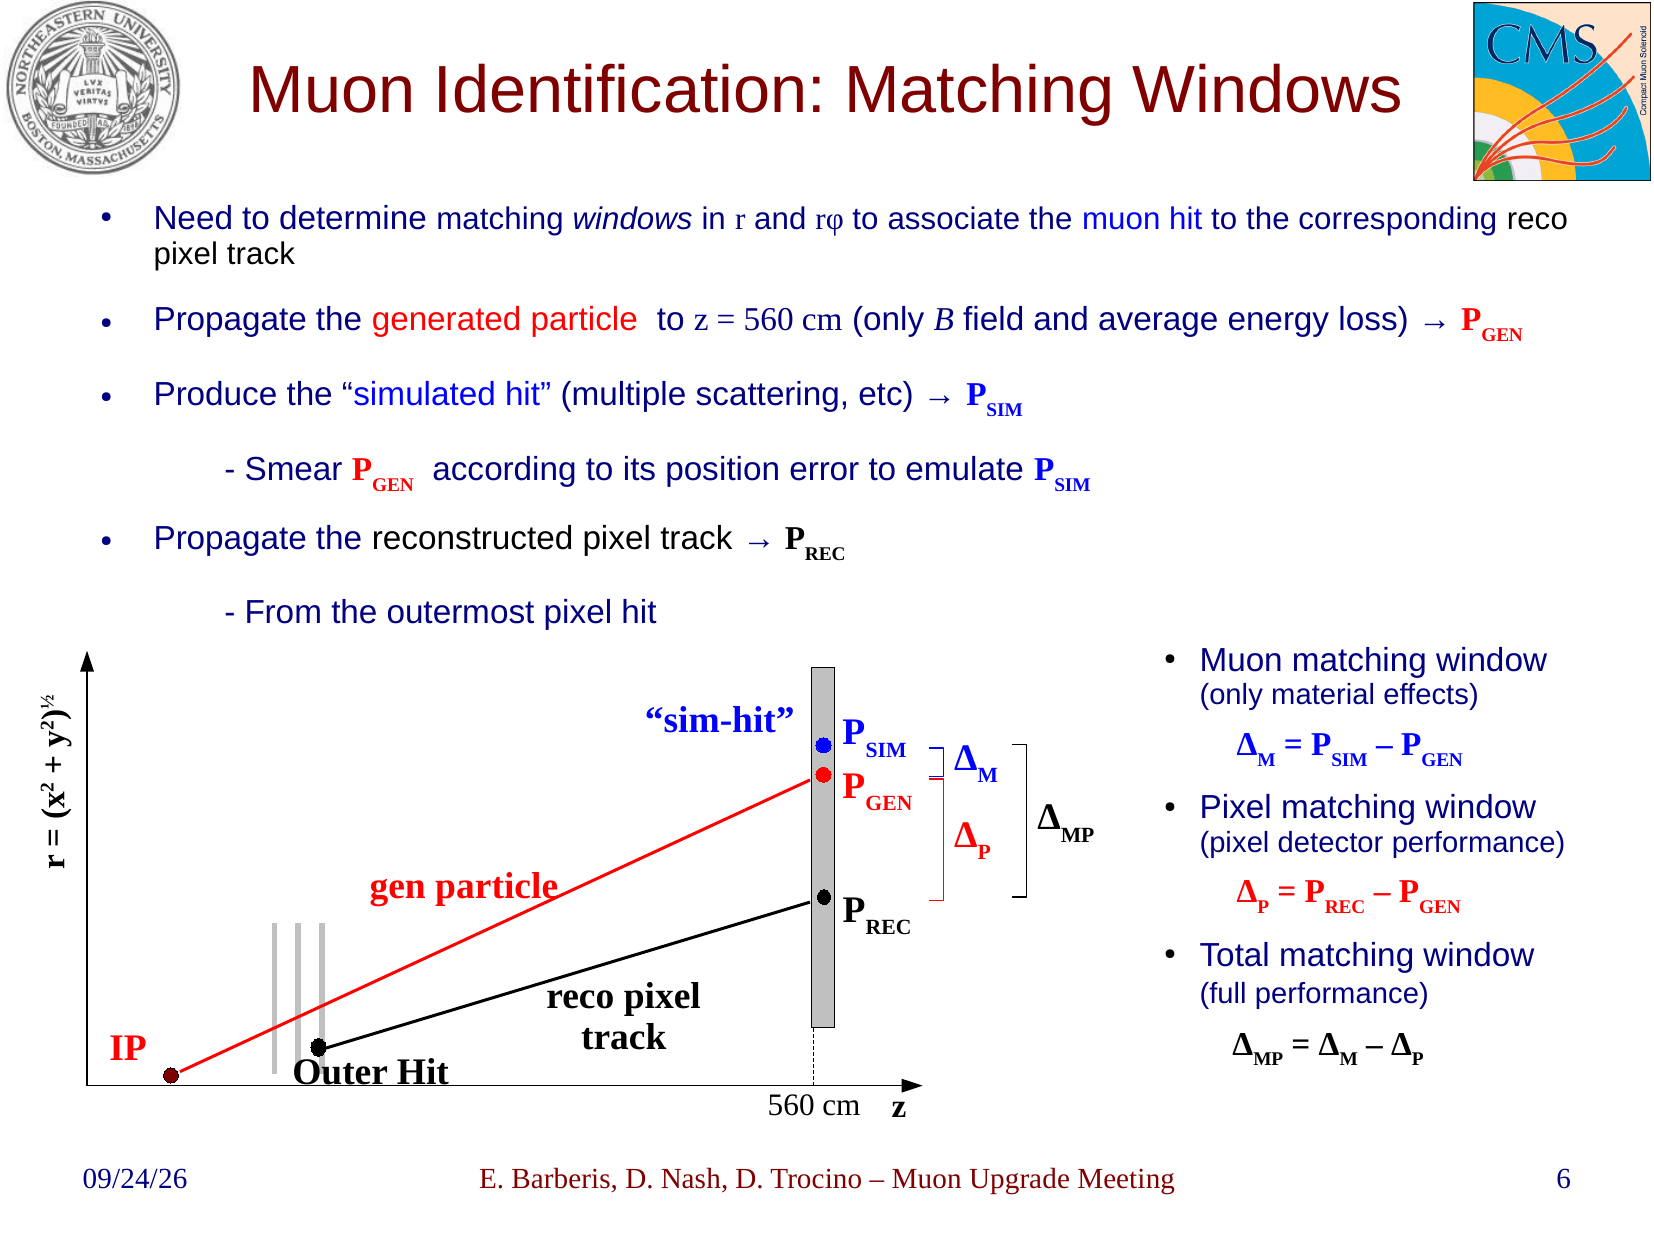

# Muon Identification: Matching Windows
Need to determine matching windows in r and rφ to associate the muon hit to the corresponding reco pixel track
Propagate the generated particle to z = 560 cm (only B field and average energy loss) → PGEN
Produce the “simulated hit” (multiple scattering, etc) → PSIM
- Smear PGEN according to its position error to emulate PSIM
Propagate the reconstructed pixel track → PREC
- From the outermost pixel hit
Muon matching window
(only material effects)
 ΔM = PSIM – PGEN
Pixel matching window
(pixel detector performance)
 ΔP = PREC – PGEN
Total matching window
(full performance)
 ΔMP = ΔM – ΔP
“sim-hit”
PSIM
ΔM
r = (x2 + y2)½
PGEN
ΔMP
ΔP
gen particle
PREC
reco pixel
track
IP
Outer Hit
560 cm
z
D. Trocino - Meeting
6